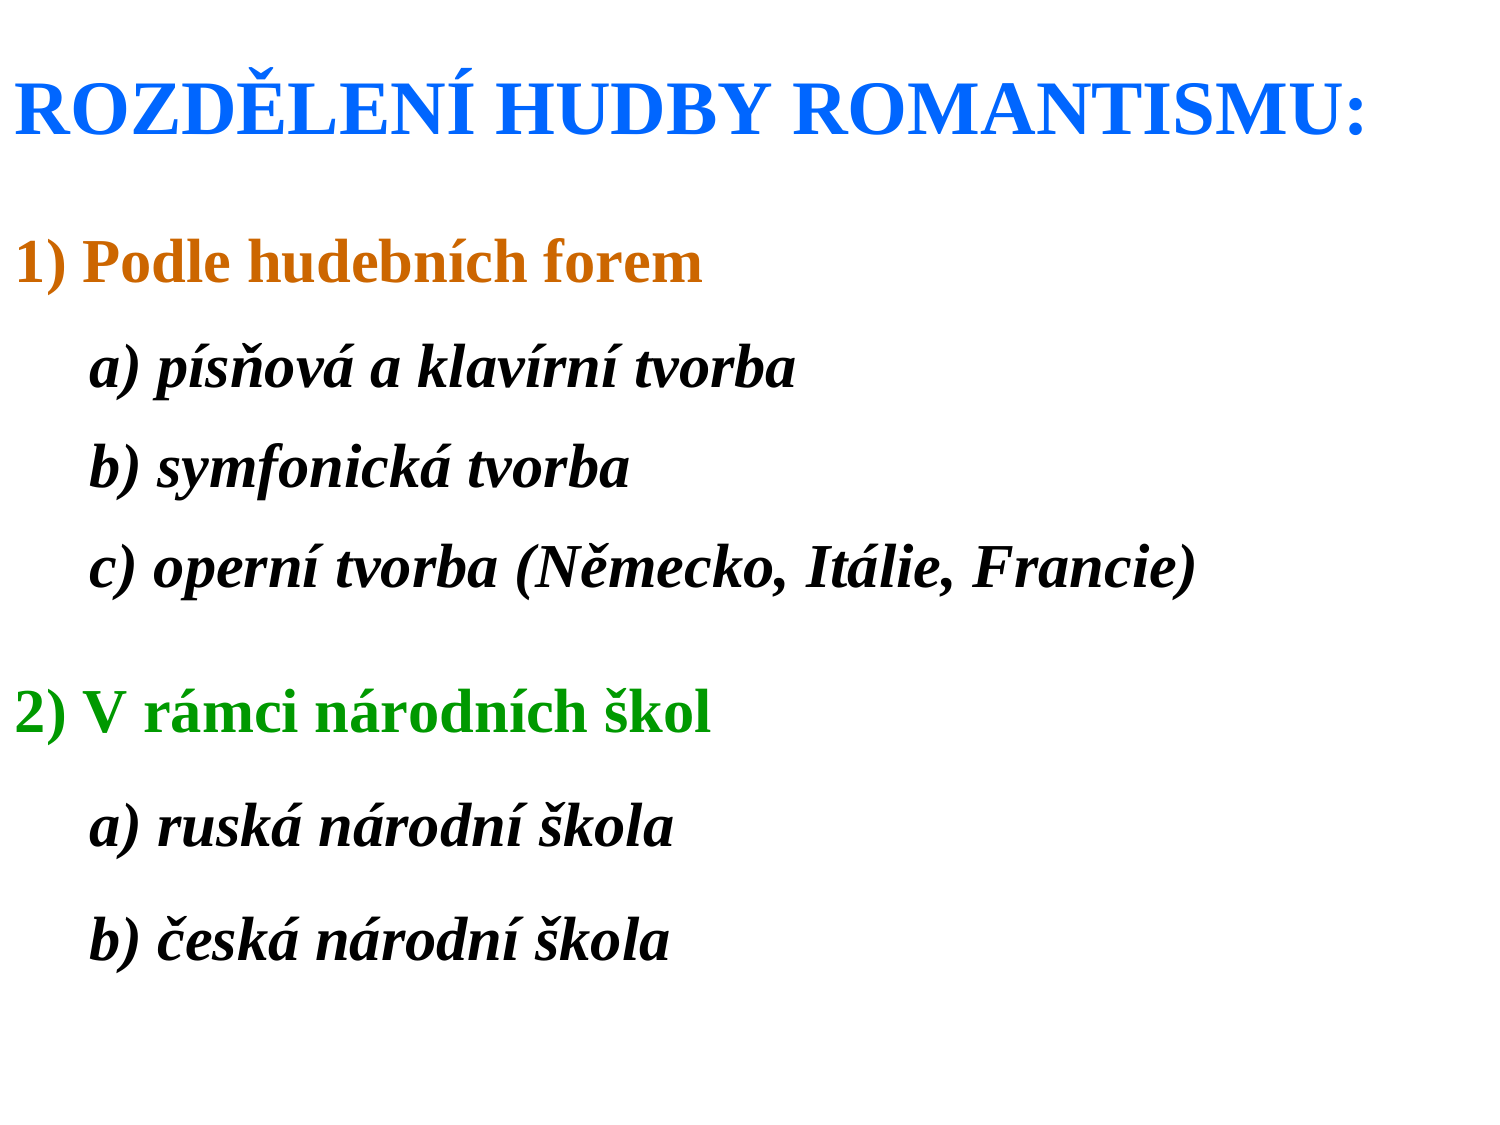

ROZDĚLENÍ HUDBY ROMANTISMU:
1) Podle hudebních forem
a) písňová a klavírní tvorba
b) symfonická tvorba
c) operní tvorba (Německo, Itálie, Francie)
2) V rámci národních škol
a) ruská národní škola
b) česká národní škola